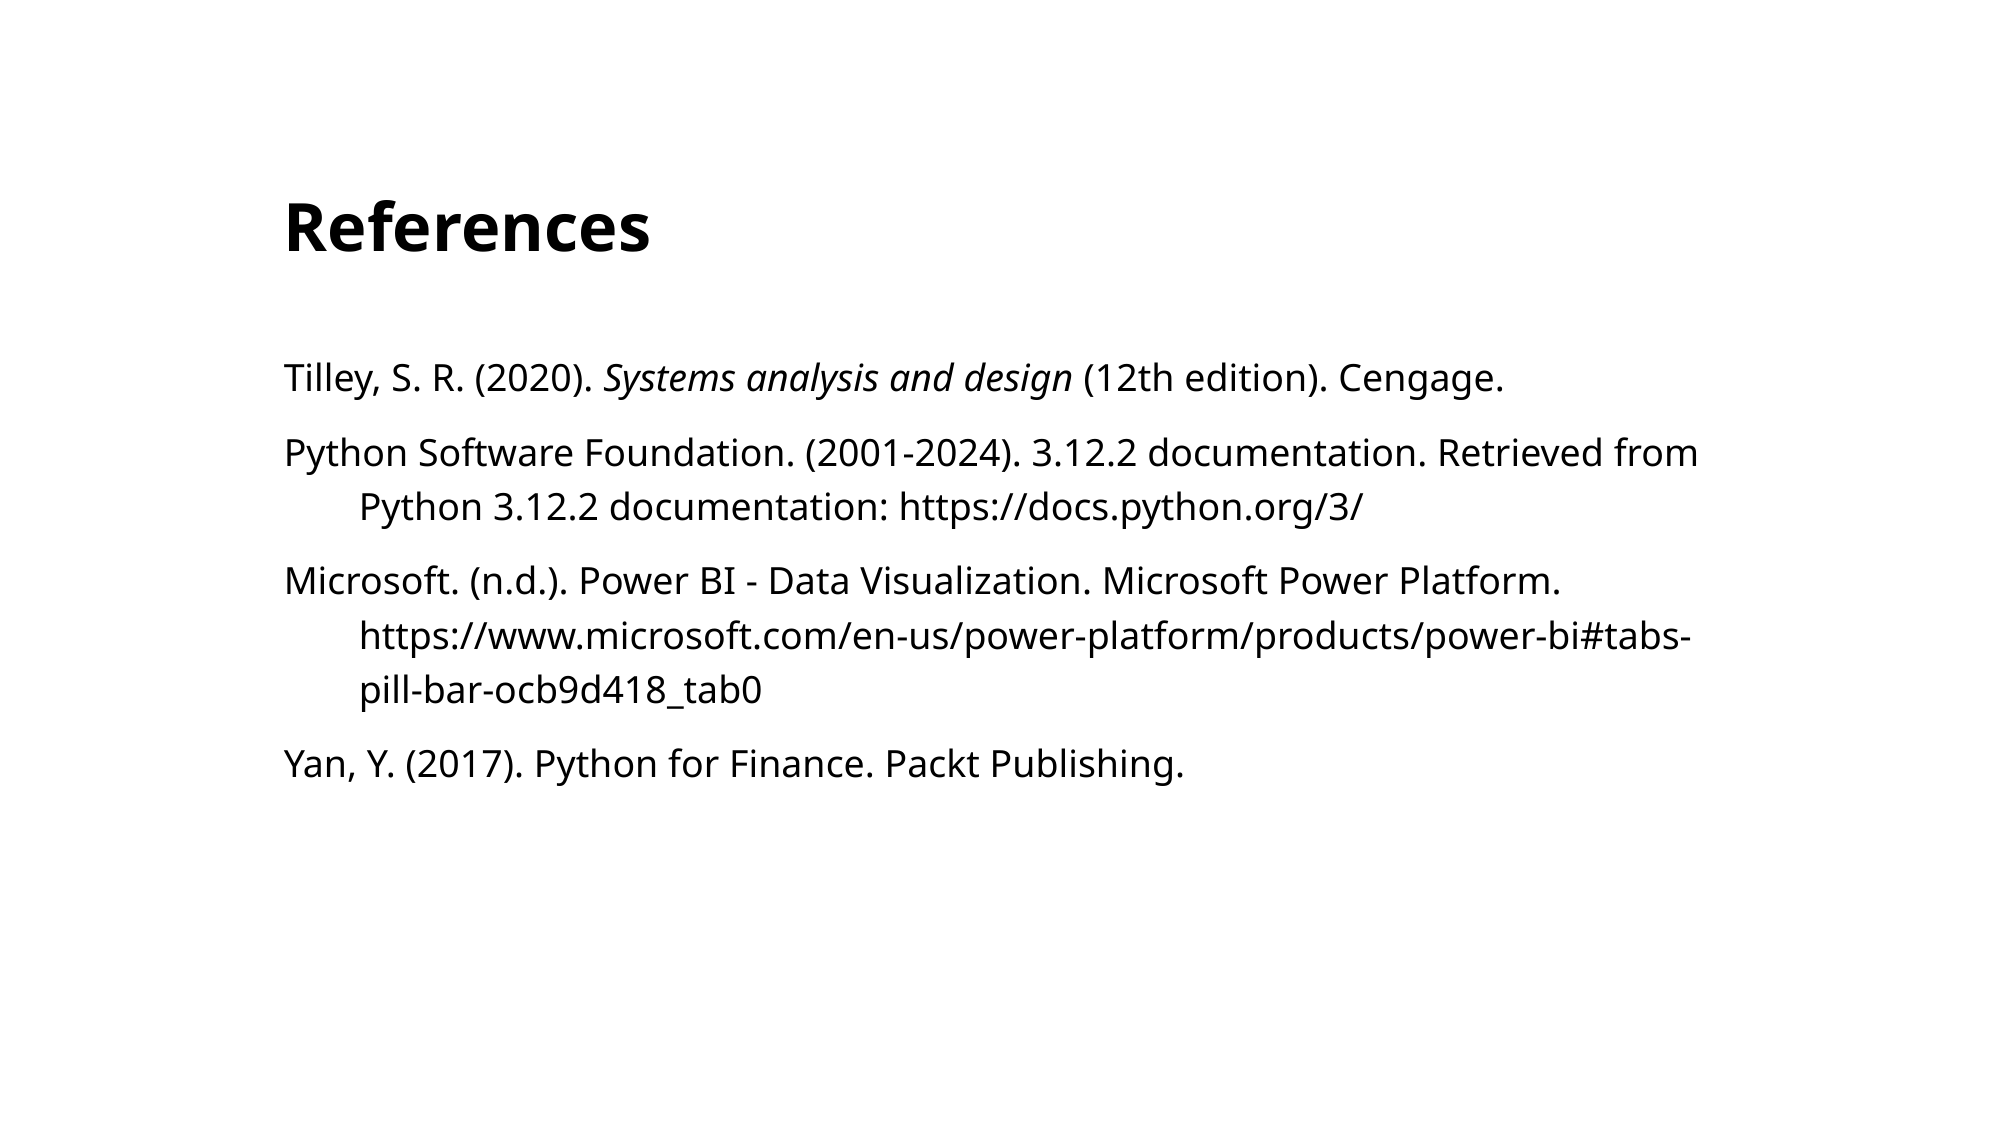

# References
Tilley, S. R. (2020). Systems analysis and design (12th edition). Cengage.
Python Software Foundation. (2001-2024). 3.12.2 documentation. Retrieved from Python 3.12.2 documentation: https://docs.python.org/3/
Microsoft. (n.d.). Power BI - Data Visualization. Microsoft Power Platform. https://www.microsoft.com/en-us/power-platform/products/power-bi#tabs-pill-bar-ocb9d418_tab0
Yan, Y. (2017). Python for Finance. Packt Publishing.